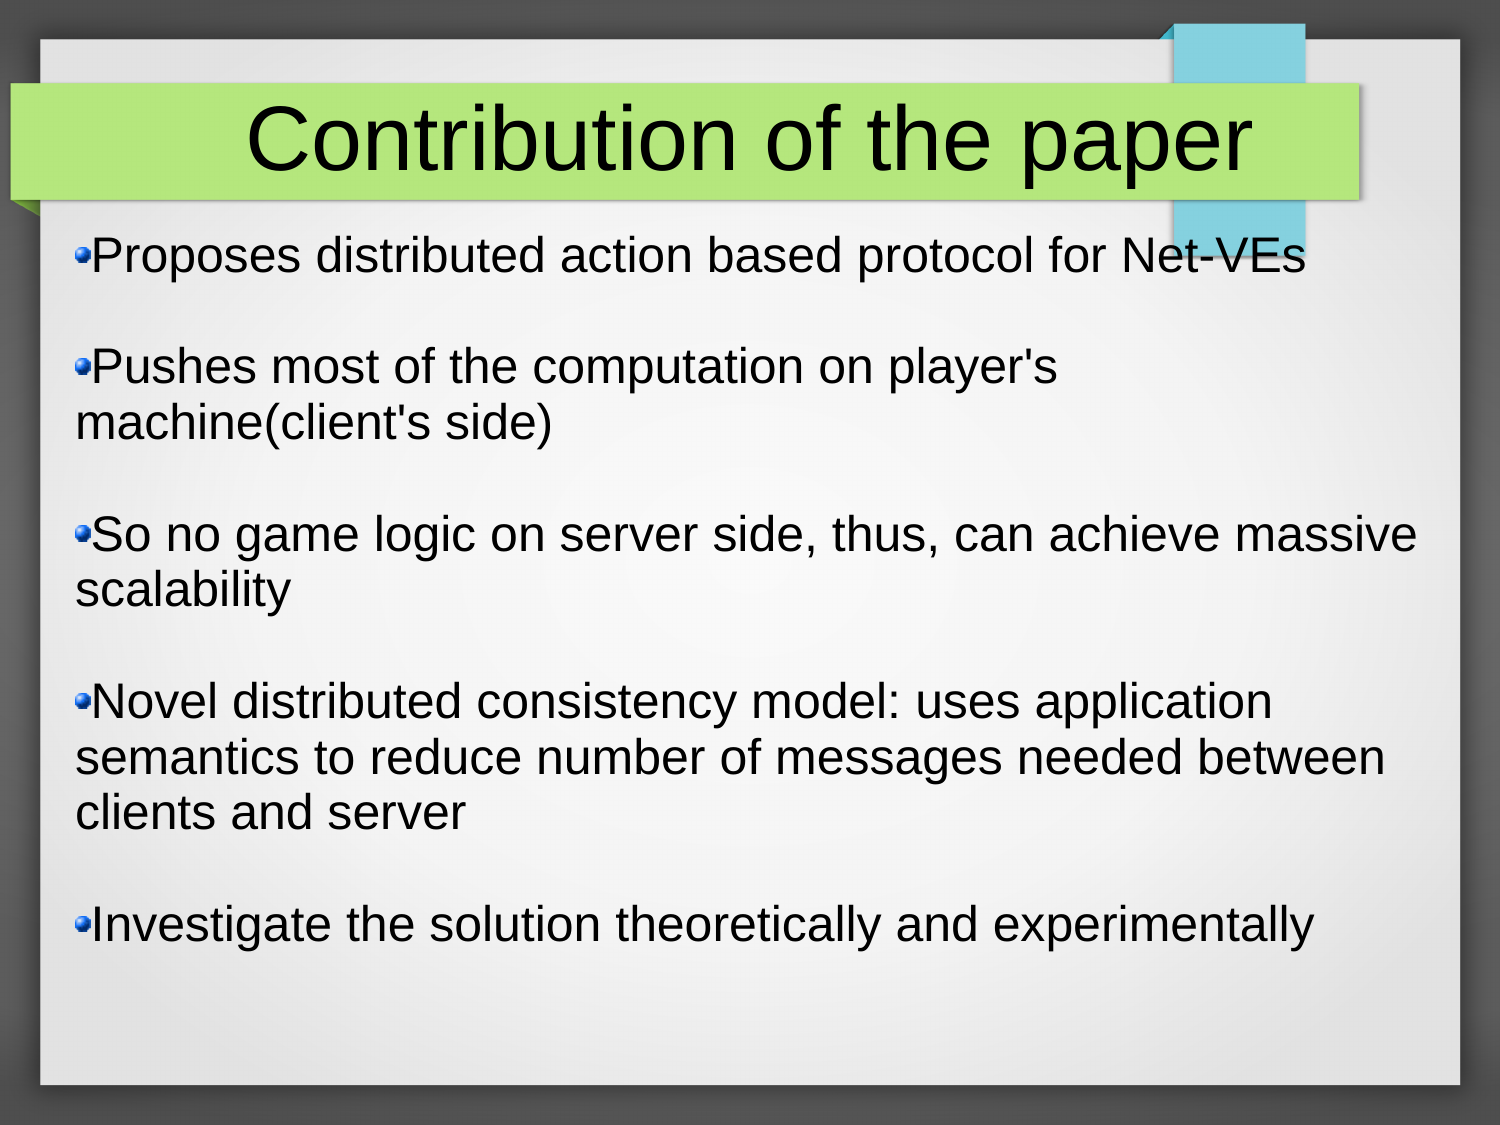

# Contribution of the paper
Proposes distributed action based protocol for Net-VEs
Pushes most of the computation on player's machine(client's side)
So no game logic on server side, thus, can achieve massive scalability
Novel distributed consistency model: uses application semantics to reduce number of messages needed between clients and server
Investigate the solution theoretically and experimentally